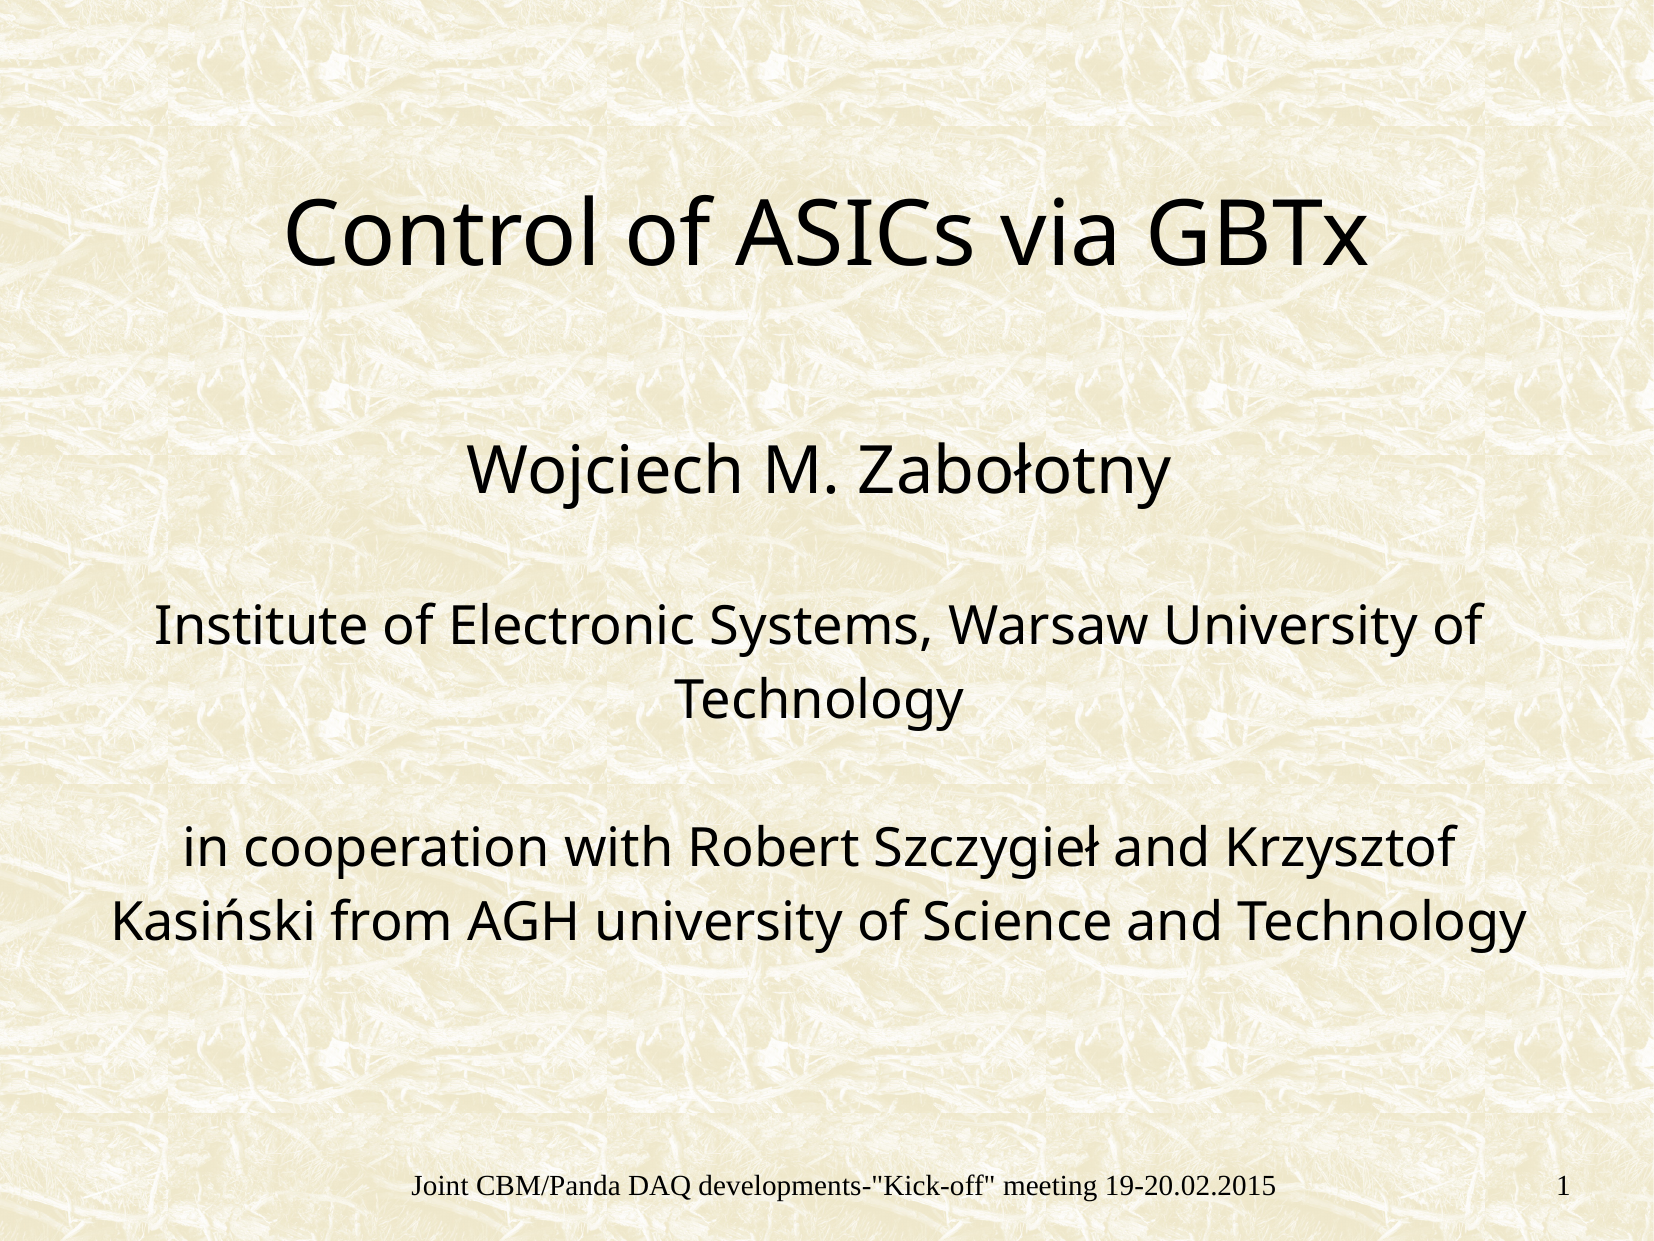

# Control of ASICs via GBTx
Wojciech M. Zabołotny
Institute of Electronic Systems, Warsaw University of Technology
in cooperation with Robert Szczygieł and Krzysztof Kasiński from AGH university of Science and Technology
Joint CBM/Panda DAQ developments-"Kick-off" meeting 19-20.02.2015
1